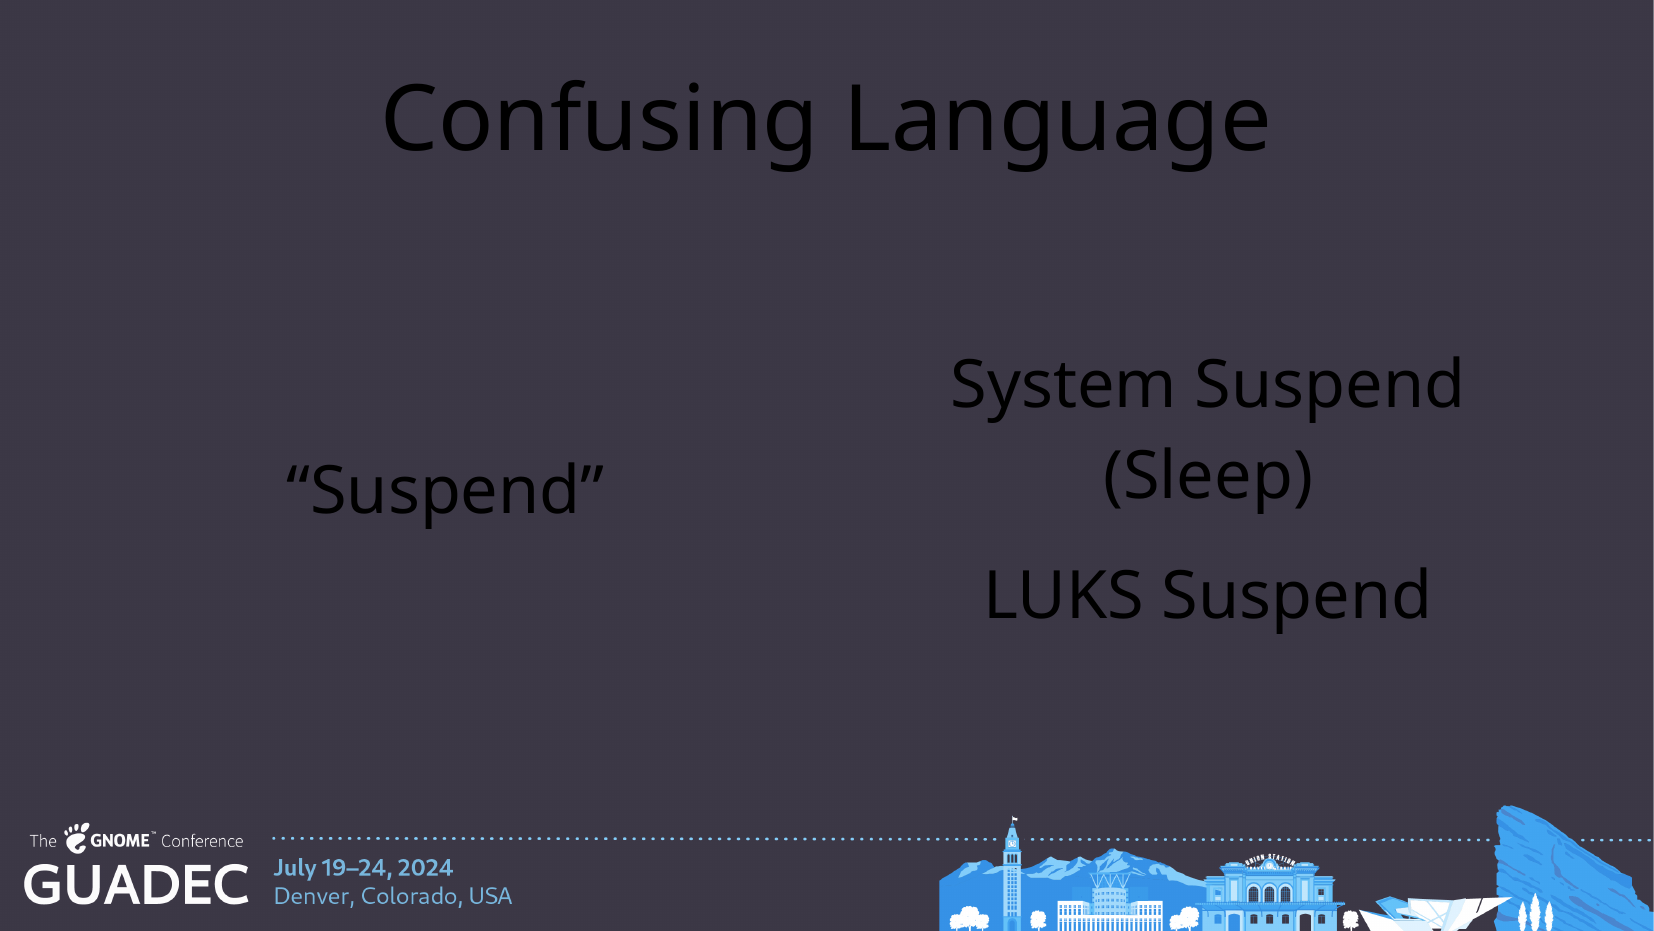

# Confusing Language
“Suspend”
System Suspend (Sleep)
LUKS Suspend